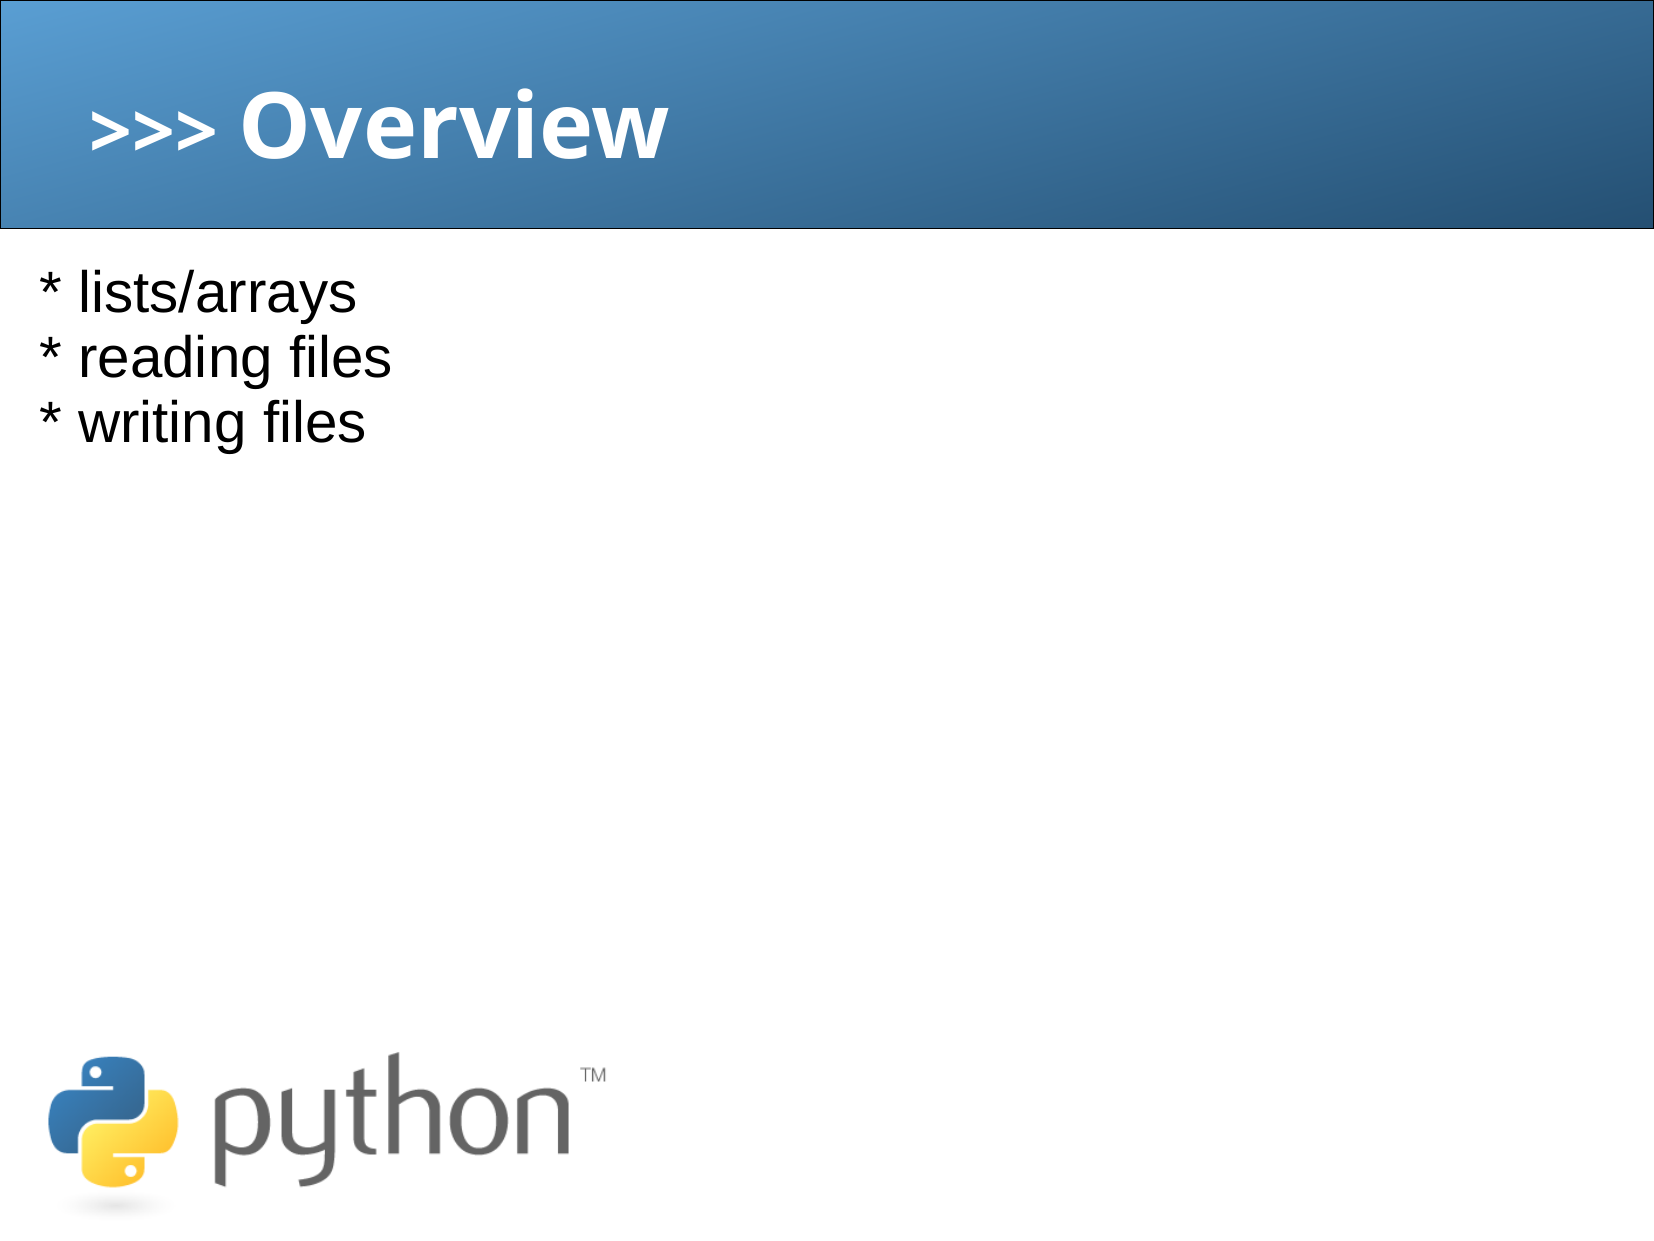

>>> Overview
* lists/arrays
* reading files
* writing files